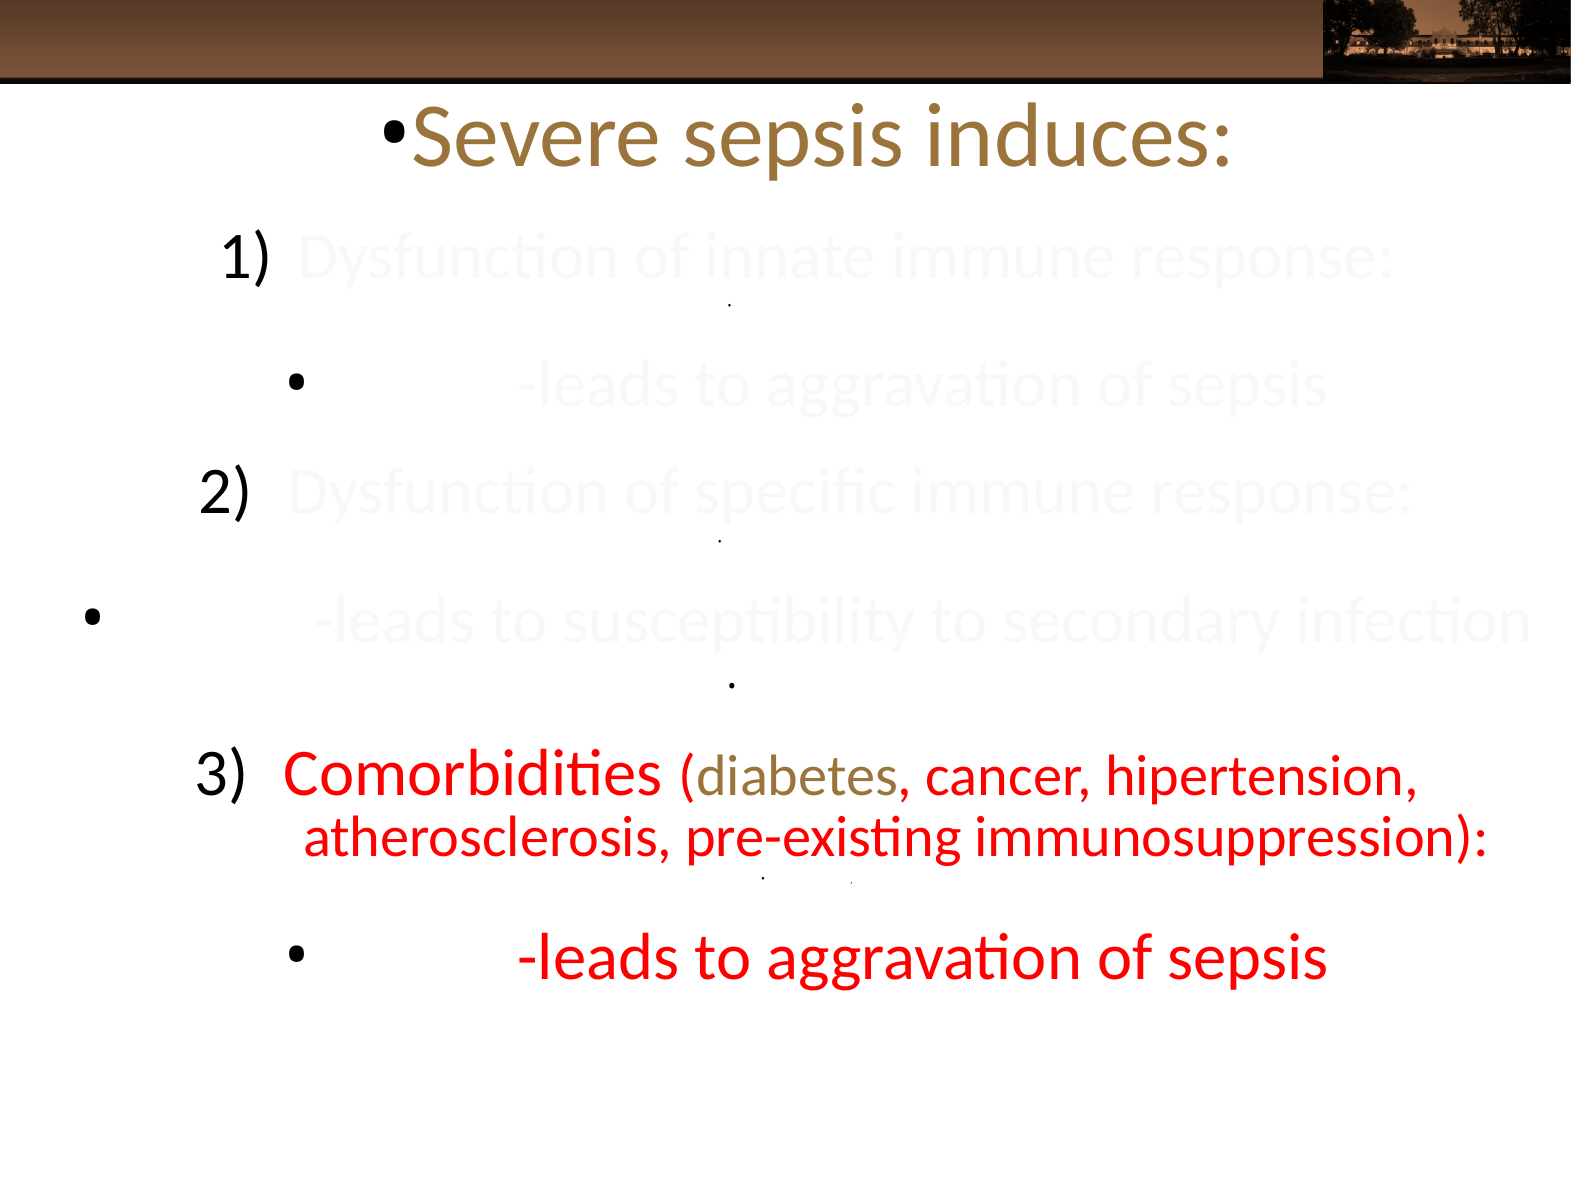

Severe sepsis induces:
Dysfunction of innate immune response:
		-leads to aggravation of sepsis
Dysfunction of specific immune response:
		-leads to susceptibility to secondary infection
Comorbidities (diabetes, cancer, hipertension, atherosclerosis, pre-existing immunosuppression):
,
		-leads to aggravation of sepsis